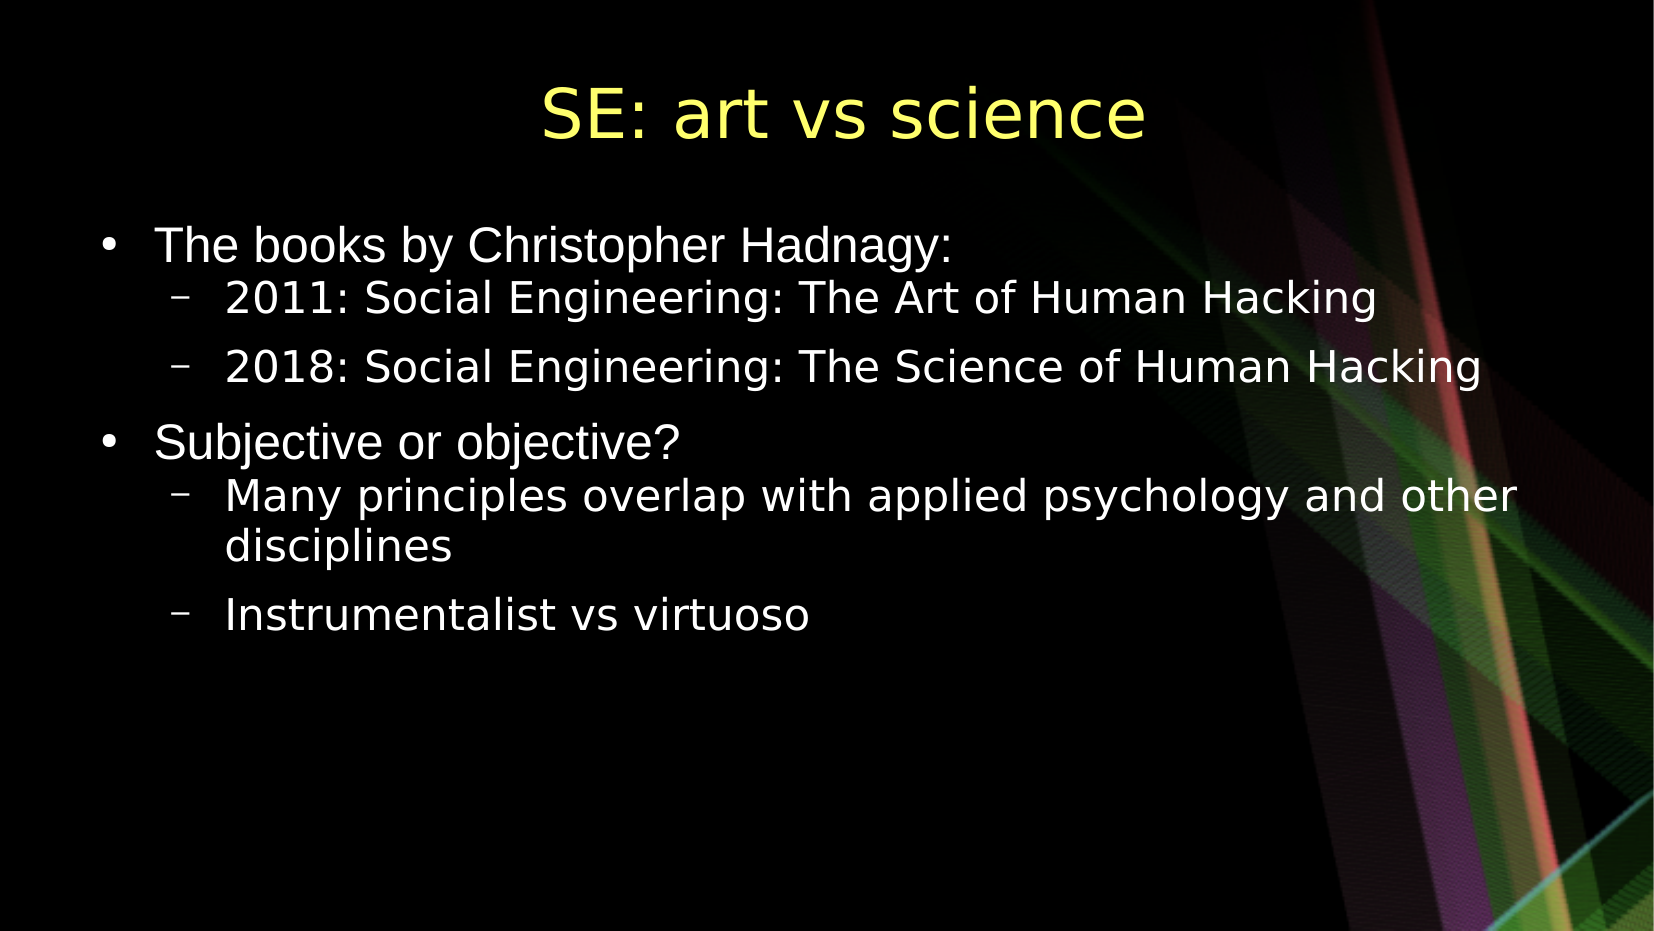

# SE: art vs science
The books by Christopher Hadnagy:
2011: Social Engineering: The Art of Human Hacking
2018: Social Engineering: The Science of Human Hacking
Subjective or objective?
Many principles overlap with applied psychology and other disciplines
Instrumentalist vs virtuoso